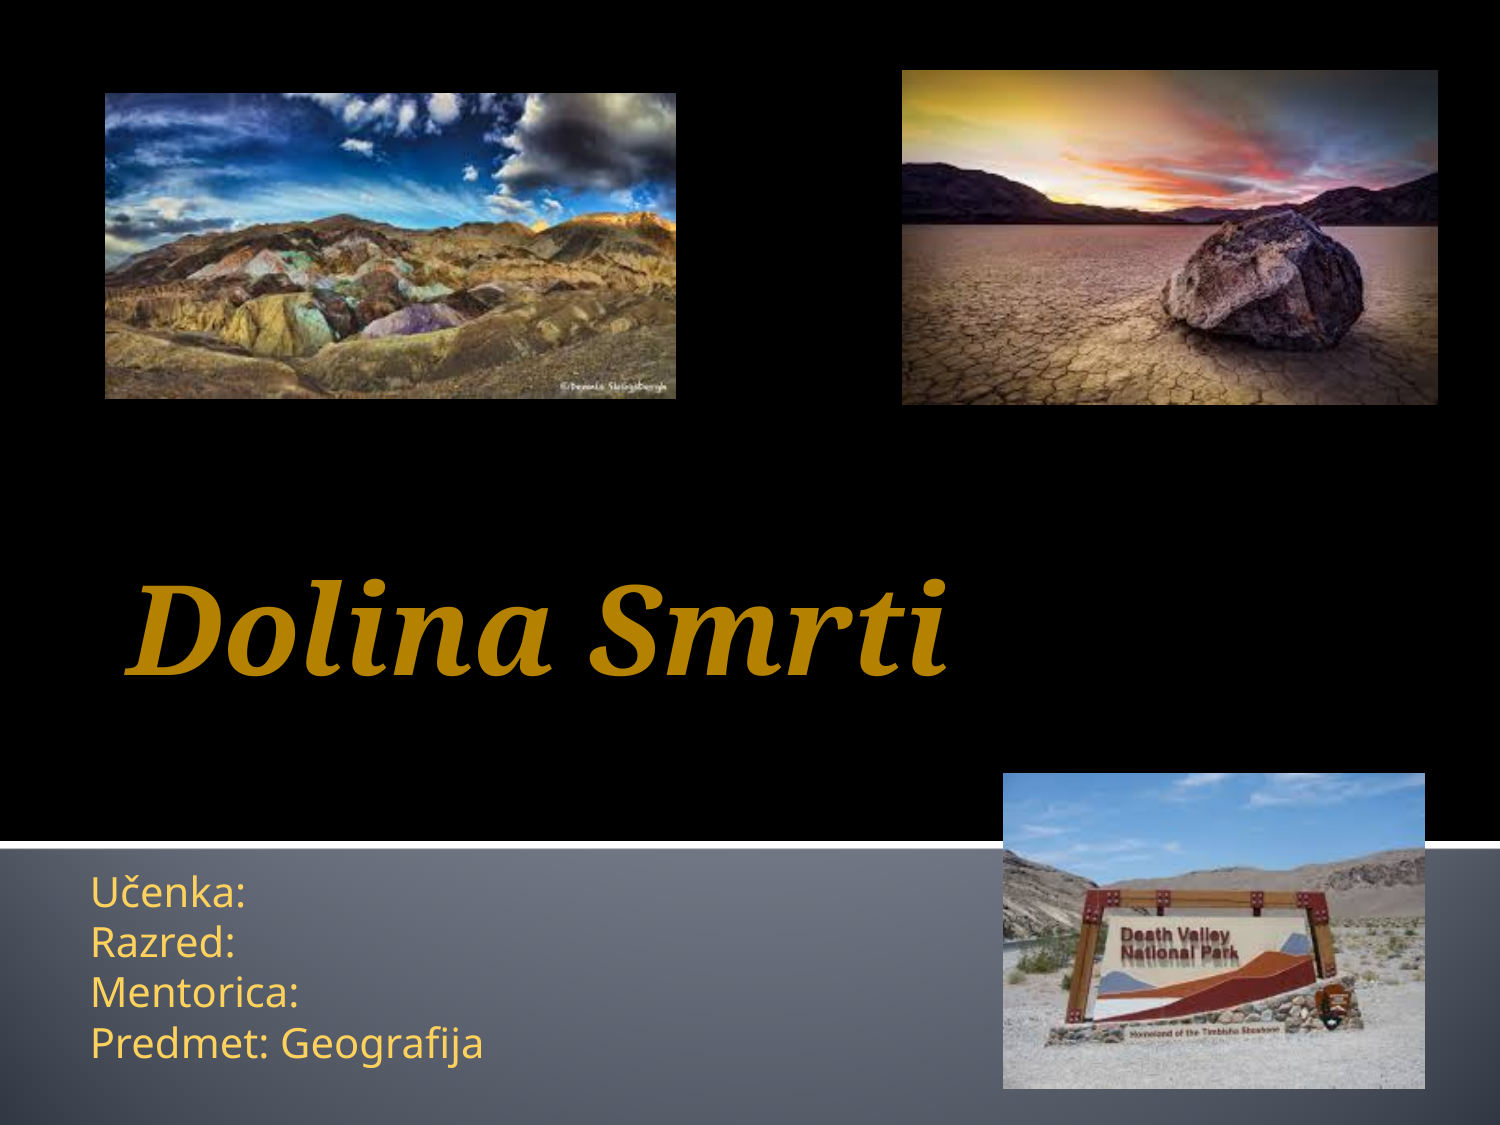

# Dolina Smrti
Učenka:
Razred:
Mentorica:
Predmet: Geografija